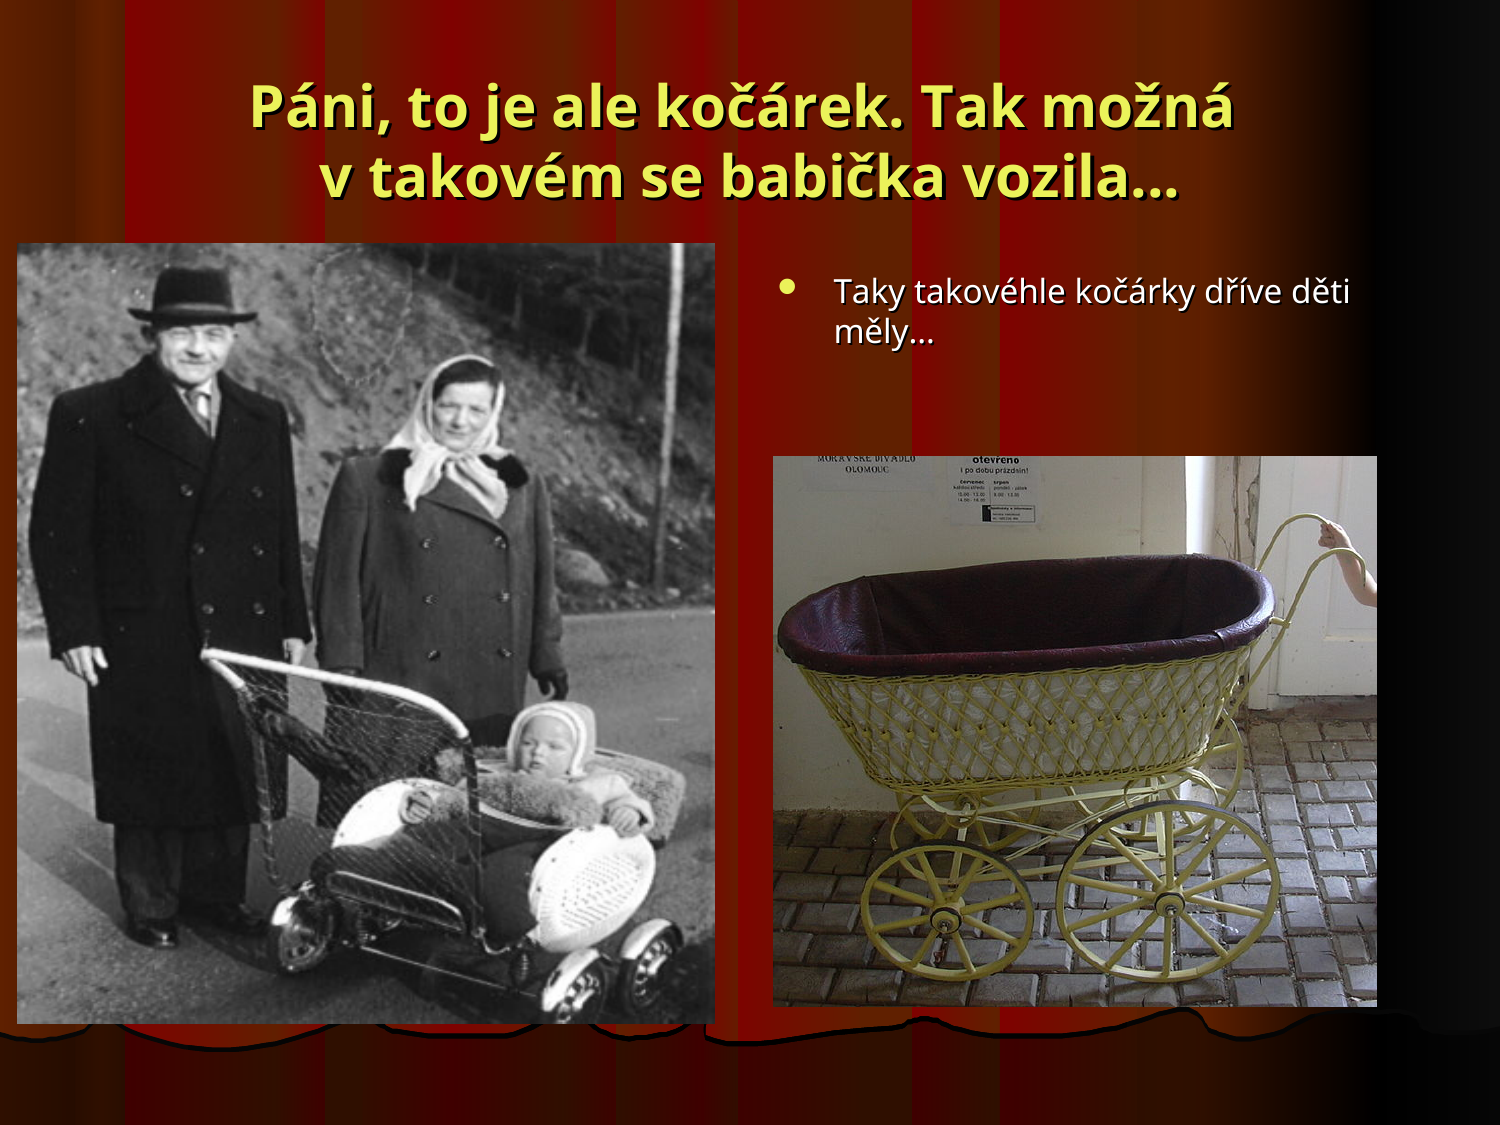

# Páni, to je ale kočárek. Tak možná v takovém se babička vozila...
Taky takovéhle kočárky dříve děti měly…